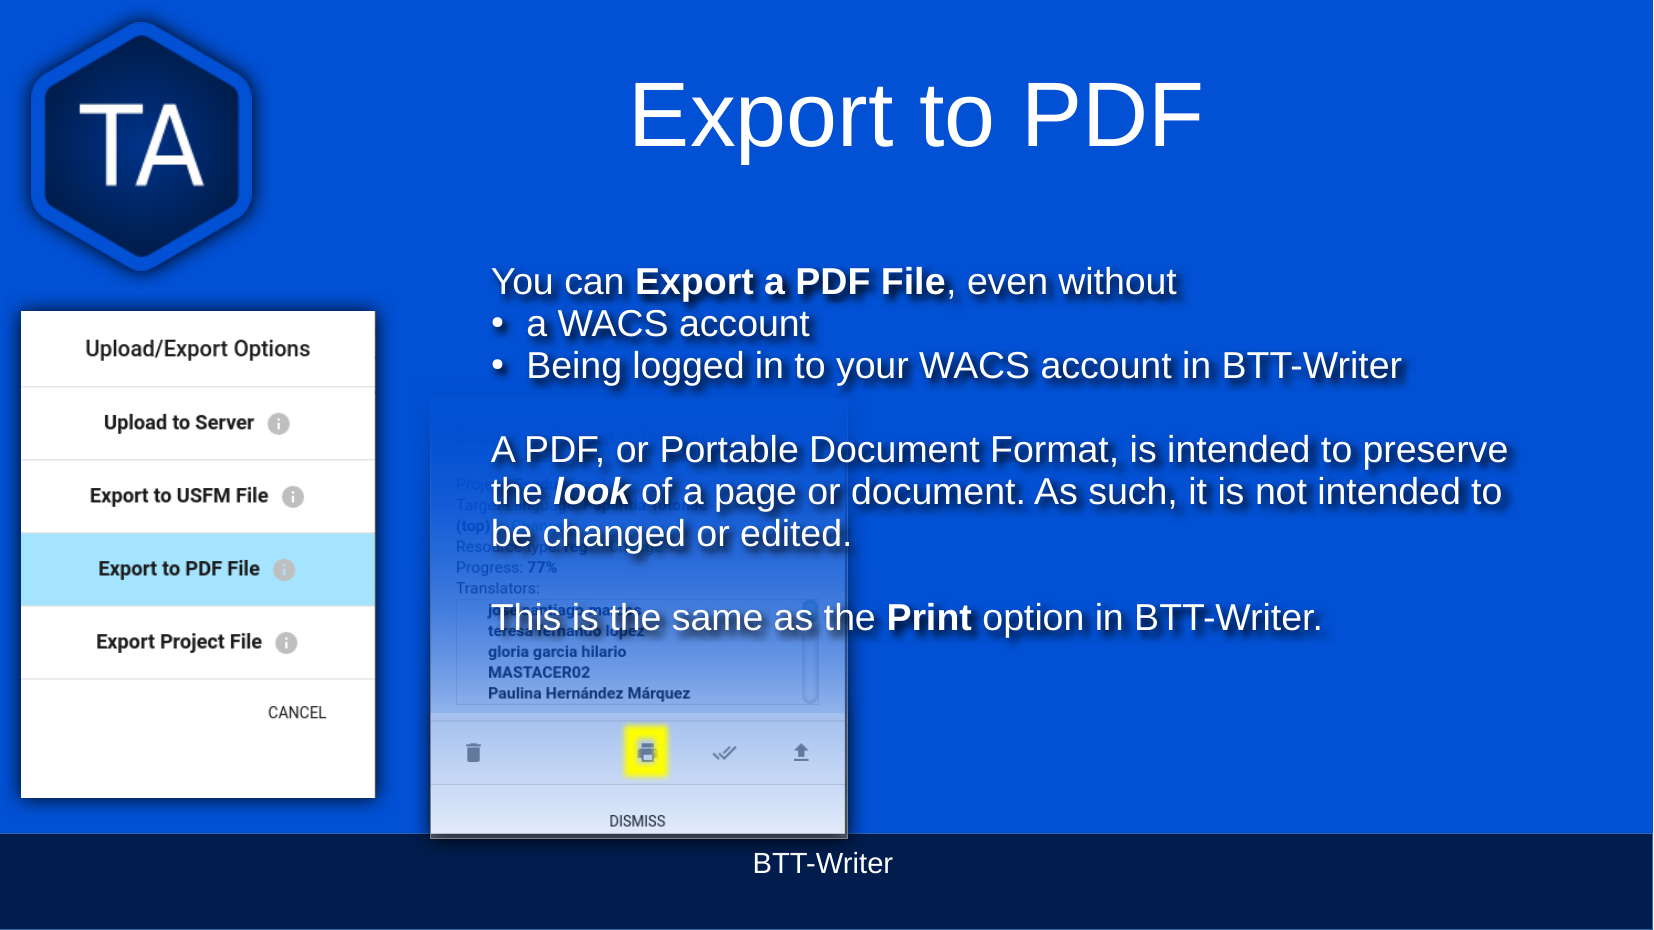

# Export to PDF
You can Export a PDF File, even without
a WACS account
Being logged in to your WACS account in BTT-Writer
A PDF, or Portable Document Format, is intended to preserve the look of a page or document. As such, it is not intended to be changed or edited.
This is the same as the Print option in BTT-Writer.